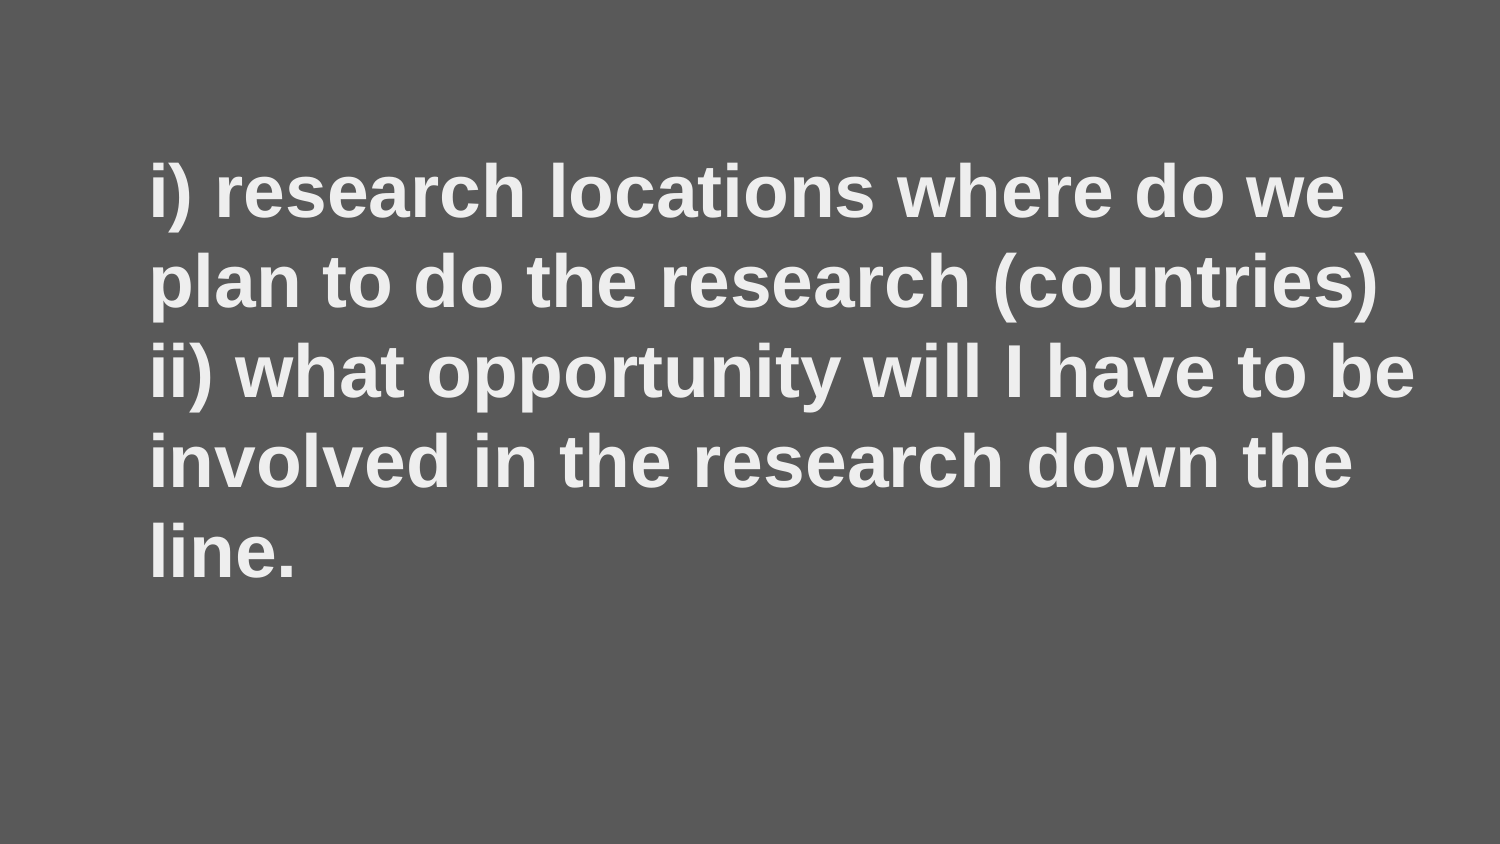

# i) research locations where do we plan to do the research (countries) ii) what opportunity will I have to be involved in the research down the line.